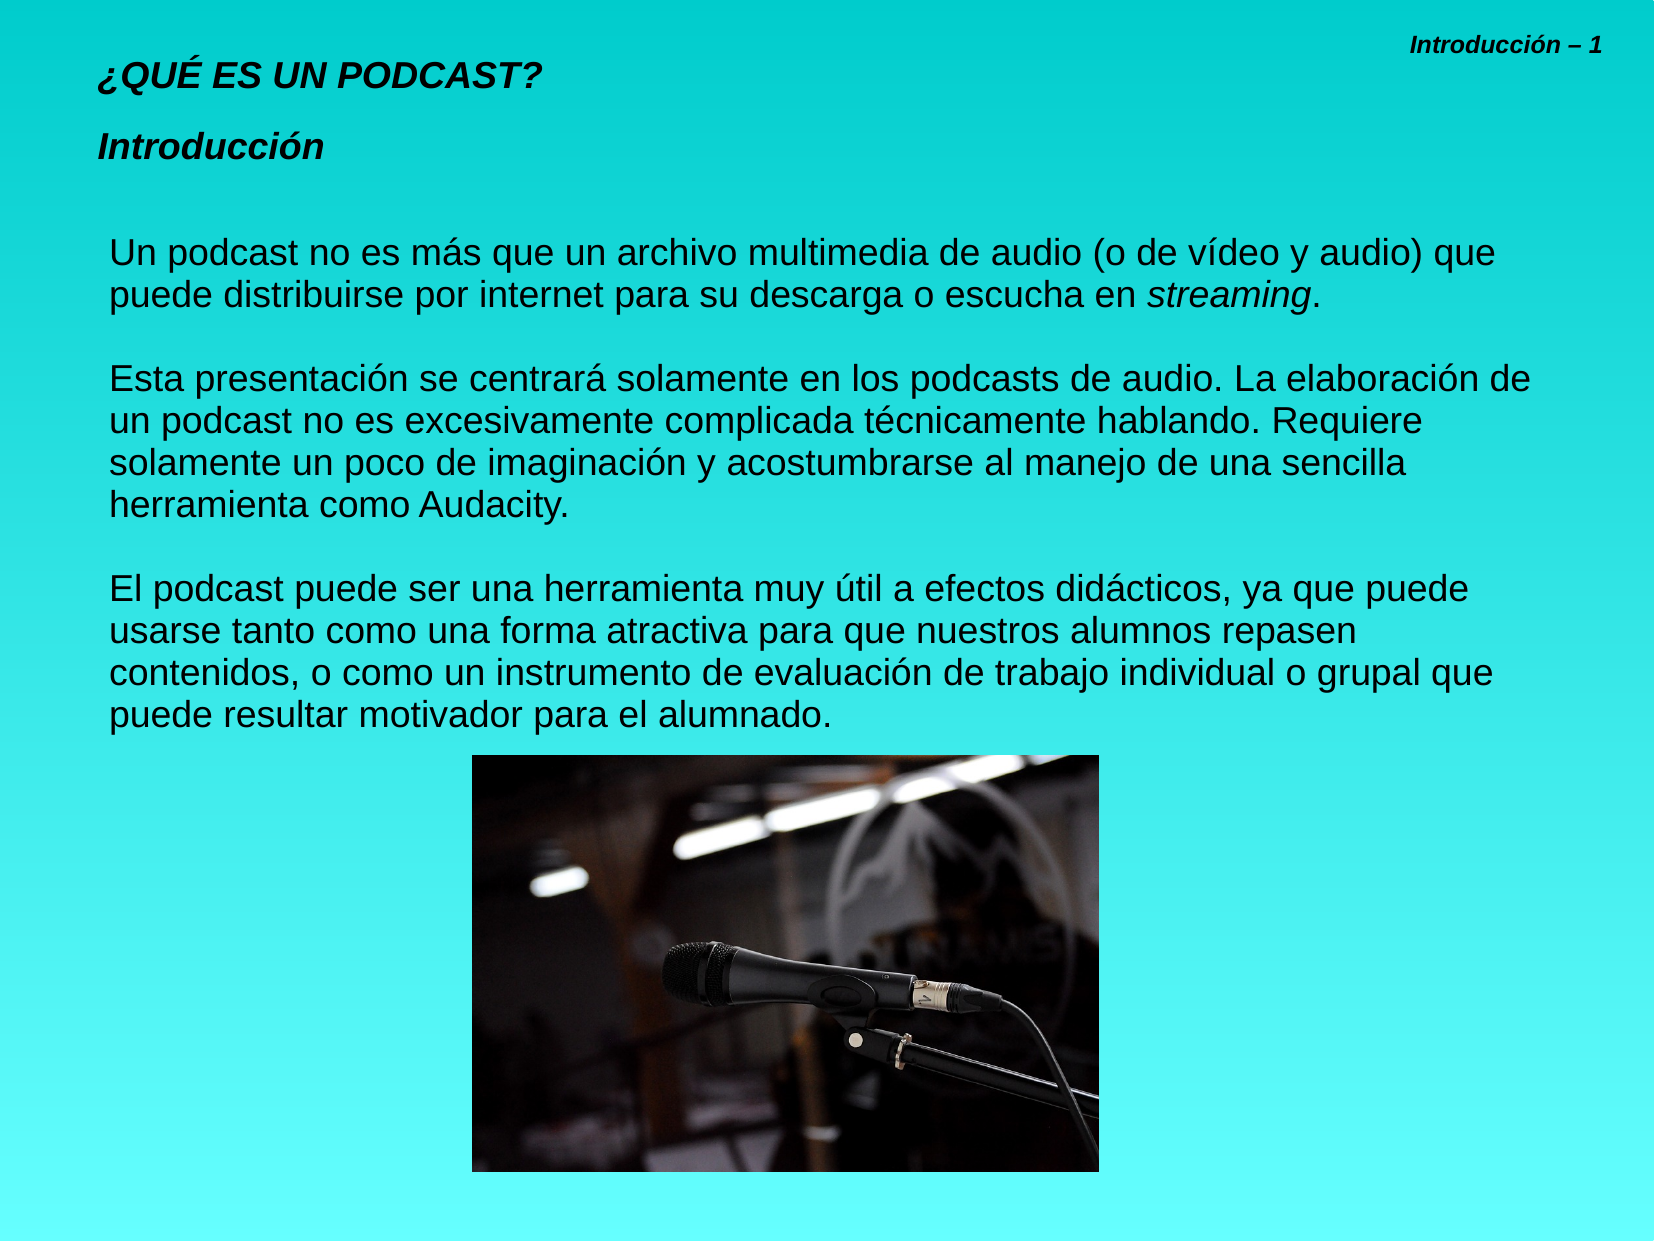

Introducción – 1
¿QUÉ ES UN PODCAST?
Introducción
Un podcast no es más que un archivo multimedia de audio (o de vídeo y audio) que puede distribuirse por internet para su descarga o escucha en streaming.
Esta presentación se centrará solamente en los podcasts de audio. La elaboración de un podcast no es excesivamente complicada técnicamente hablando. Requiere solamente un poco de imaginación y acostumbrarse al manejo de una sencilla herramienta como Audacity.
El podcast puede ser una herramienta muy útil a efectos didácticos, ya que puede usarse tanto como una forma atractiva para que nuestros alumnos repasen contenidos, o como un instrumento de evaluación de trabajo individual o grupal que puede resultar motivador para el alumnado.